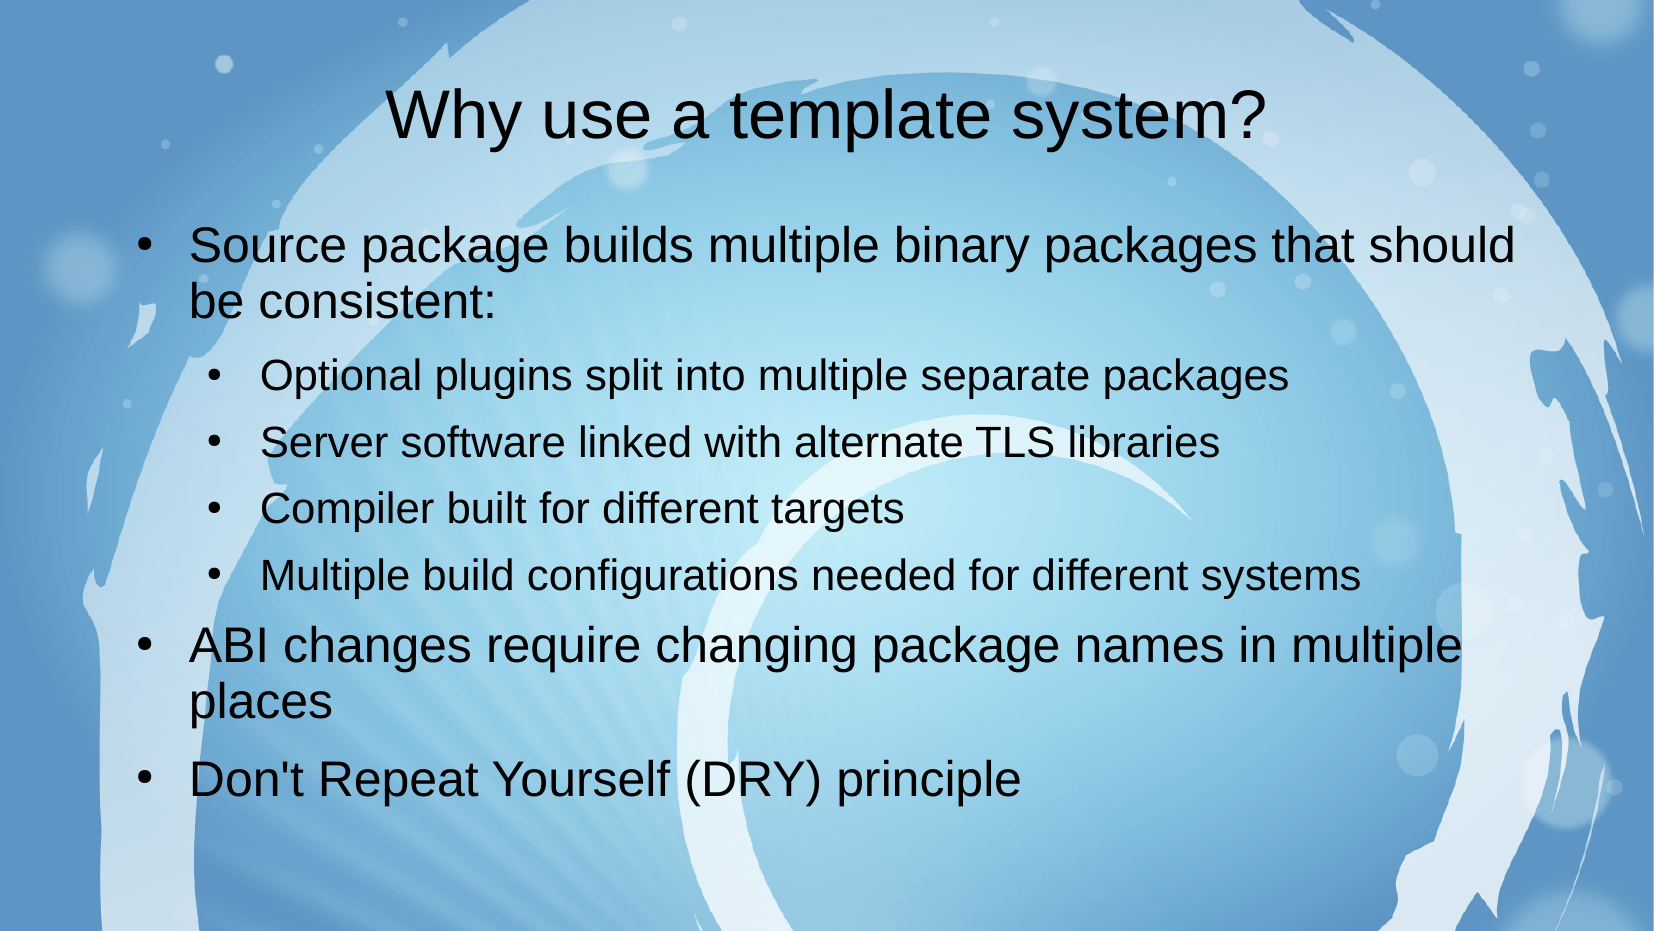

# Why use a template system?
Source package builds multiple binary packages that should be consistent:
Optional plugins split into multiple separate packages
Server software linked with alternate TLS libraries
Compiler built for different targets
Multiple build configurations needed for different systems
ABI changes require changing package names in multiple places
Don't Repeat Yourself (DRY) principle